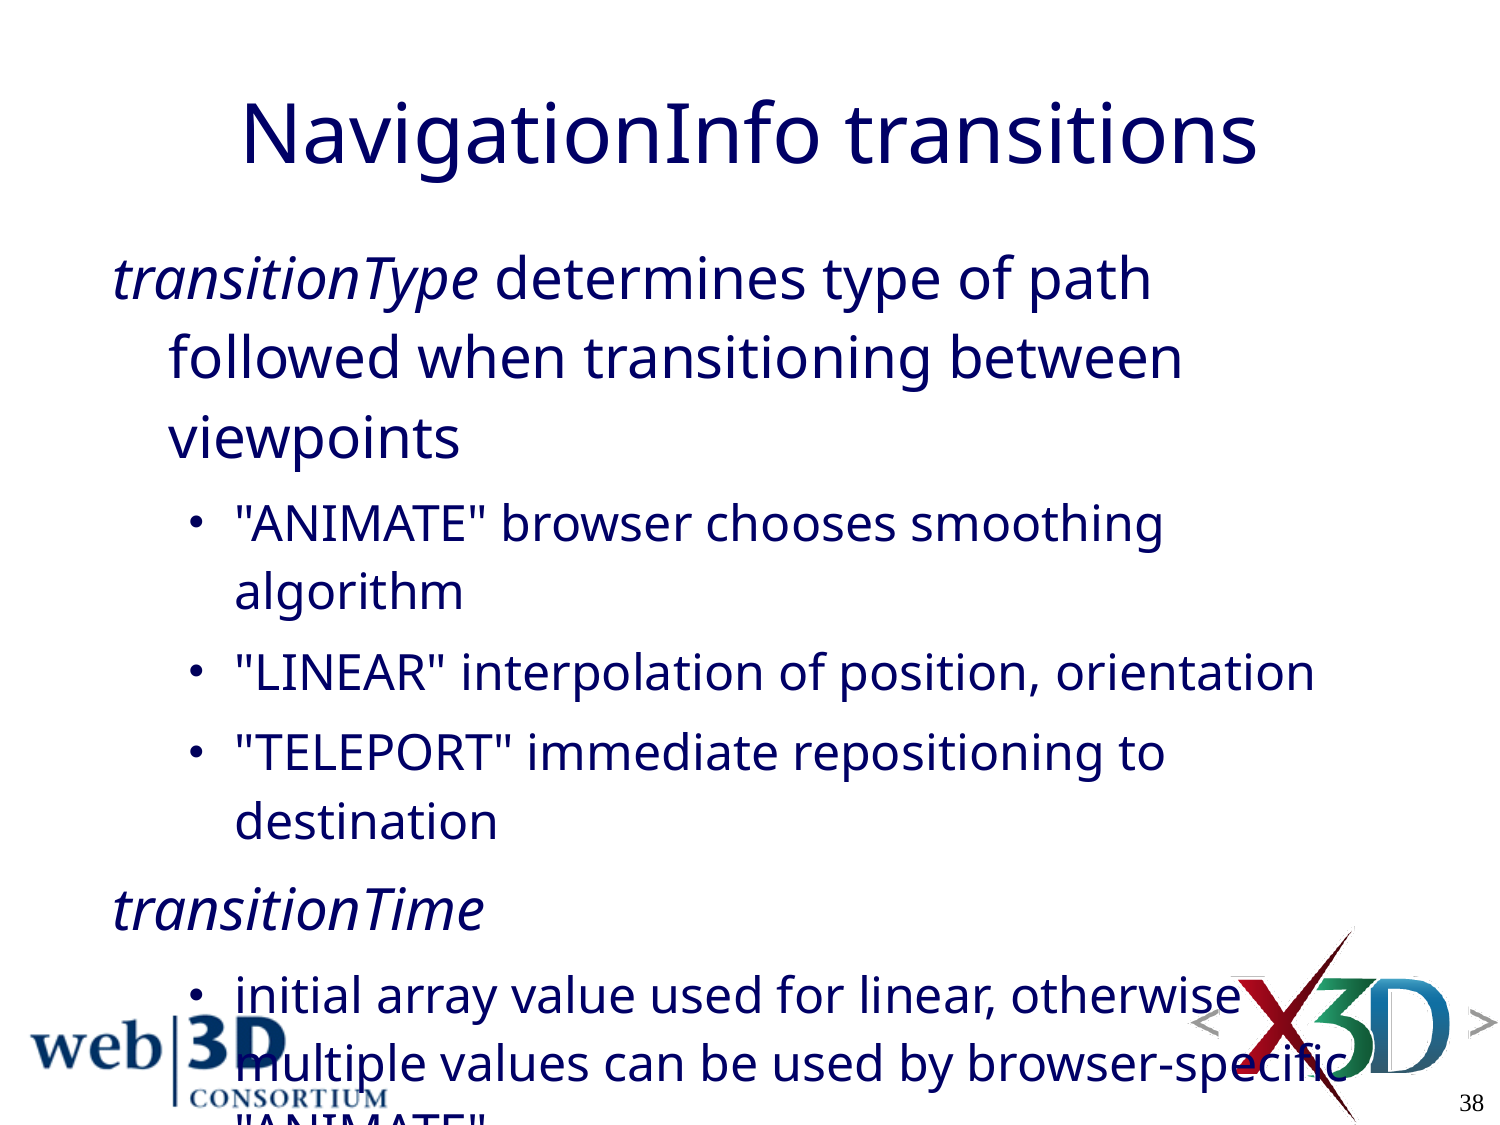

# NavigationInfo transitions
transitionType determines type of path followed when transitioning between viewpoints
"ANIMATE" browser chooses smoothing algorithm
"LINEAR" interpolation of position, orientation
"TELEPORT" immediate repositioning to destination
transitionTime
initial array value used for linear, otherwise multiple values can be used by browser-specific "ANIMATE"
transitionComplete lets author know when done
SFBool boolean event sent when move is finished